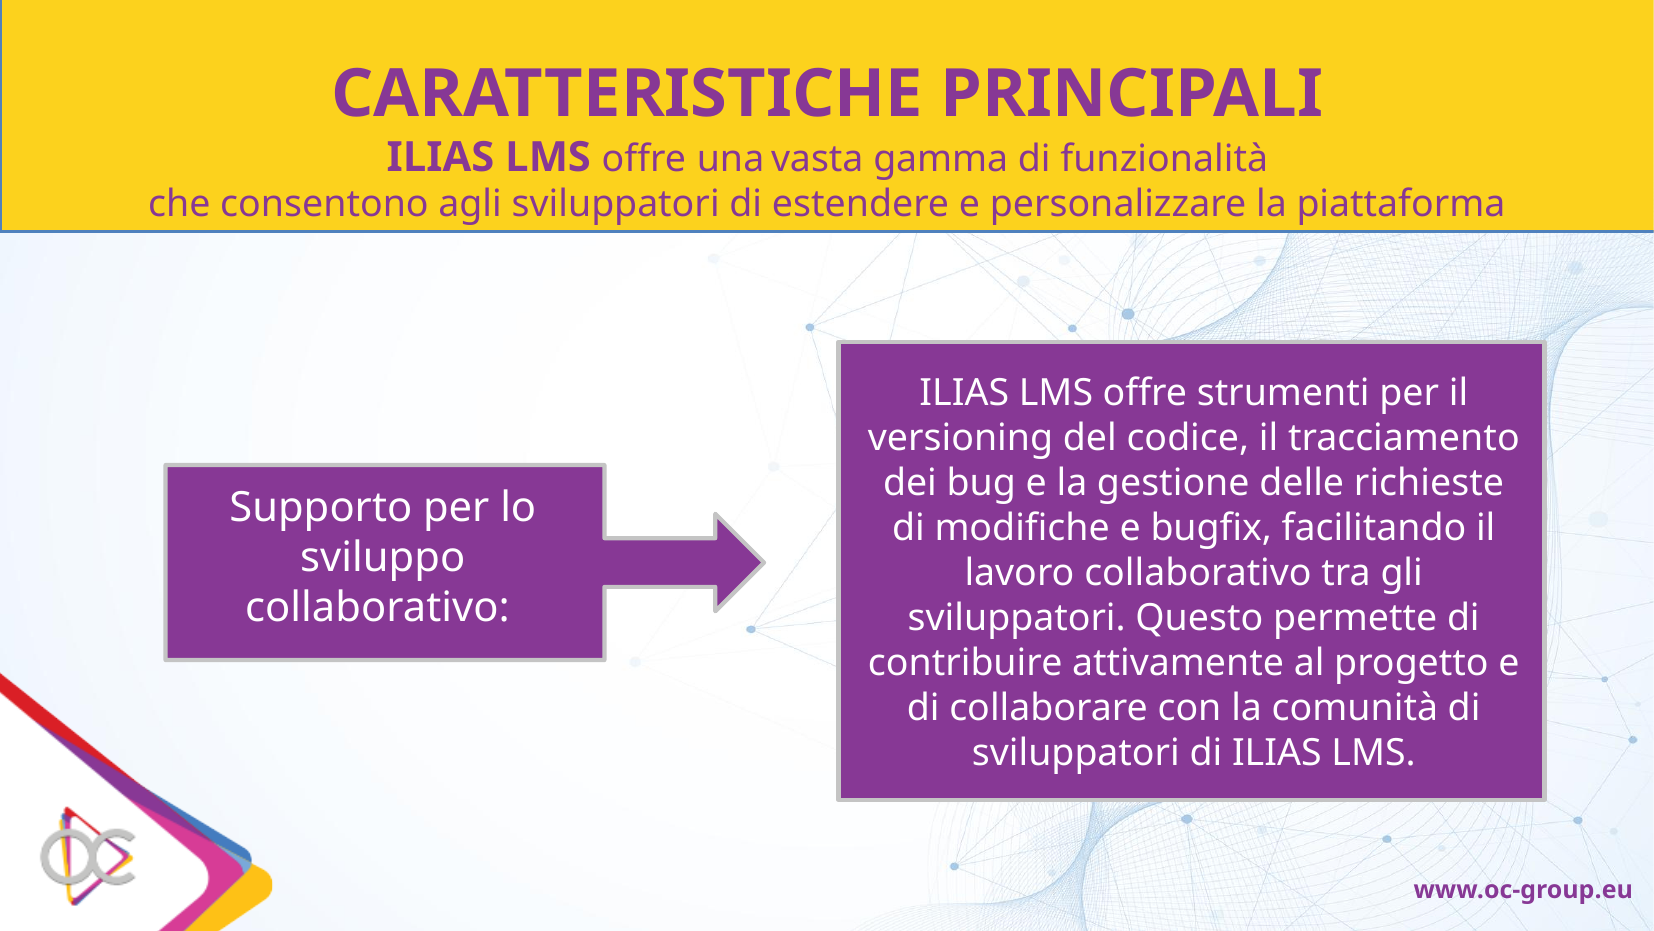

CARATTERISTICHE PRINCIPALI
ILIAS LMS offre una vasta gamma di funzionalità
che consentono agli sviluppatori di estendere e personalizzare la piattaforma
ILIAS LMS offre strumenti per il versioning del codice, il tracciamento dei bug e la gestione delle richieste di modifiche e bugfix, facilitando il lavoro collaborativo tra gli sviluppatori. Questo permette di contribuire attivamente al progetto e di collaborare con la comunità di sviluppatori di ILIAS LMS.
Supporto per lo sviluppo collaborativo:
www.oc-group.eu